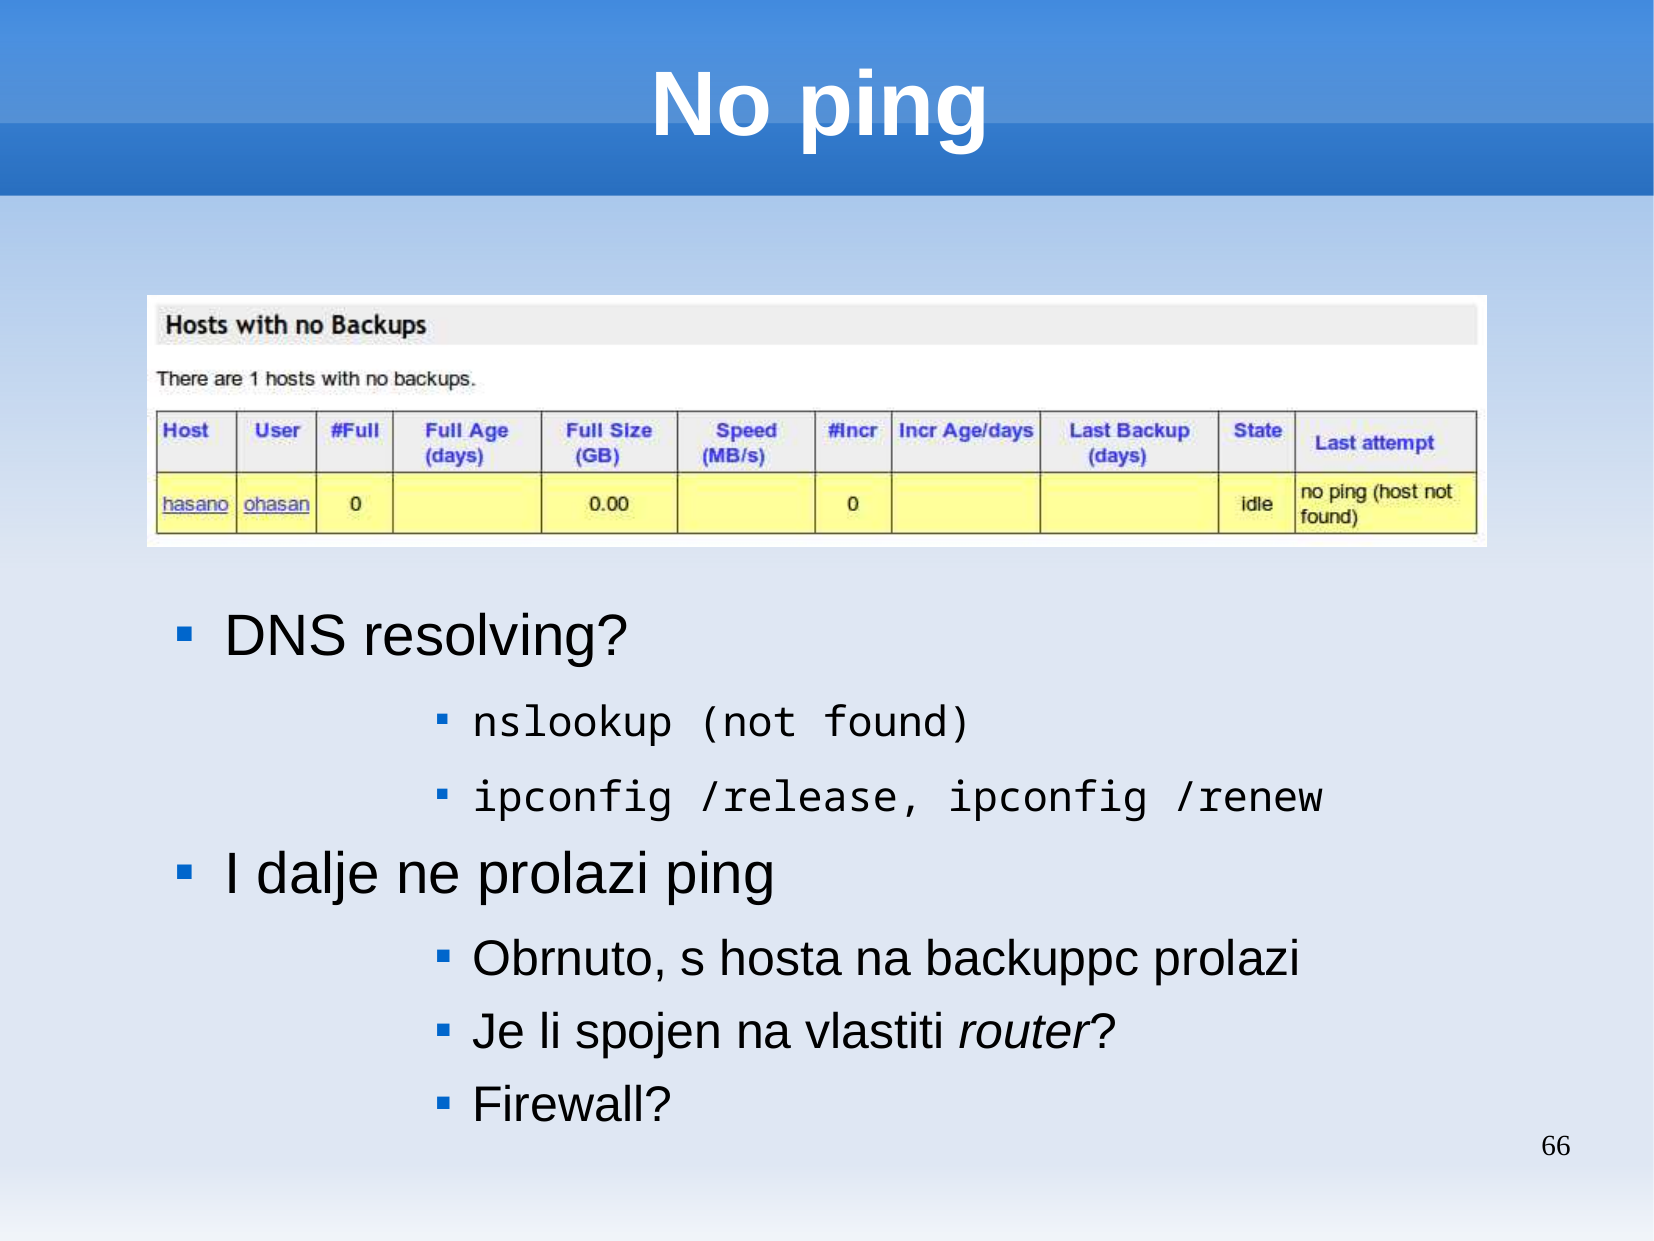

# No ping
DNS resolving?
nslookup (not found)
ipconfig /release, ipconfig /renew
I dalje ne prolazi ping
Obrnuto, s hosta na backuppc prolazi
Je li spojen na vlastiti router?
Firewall?
66